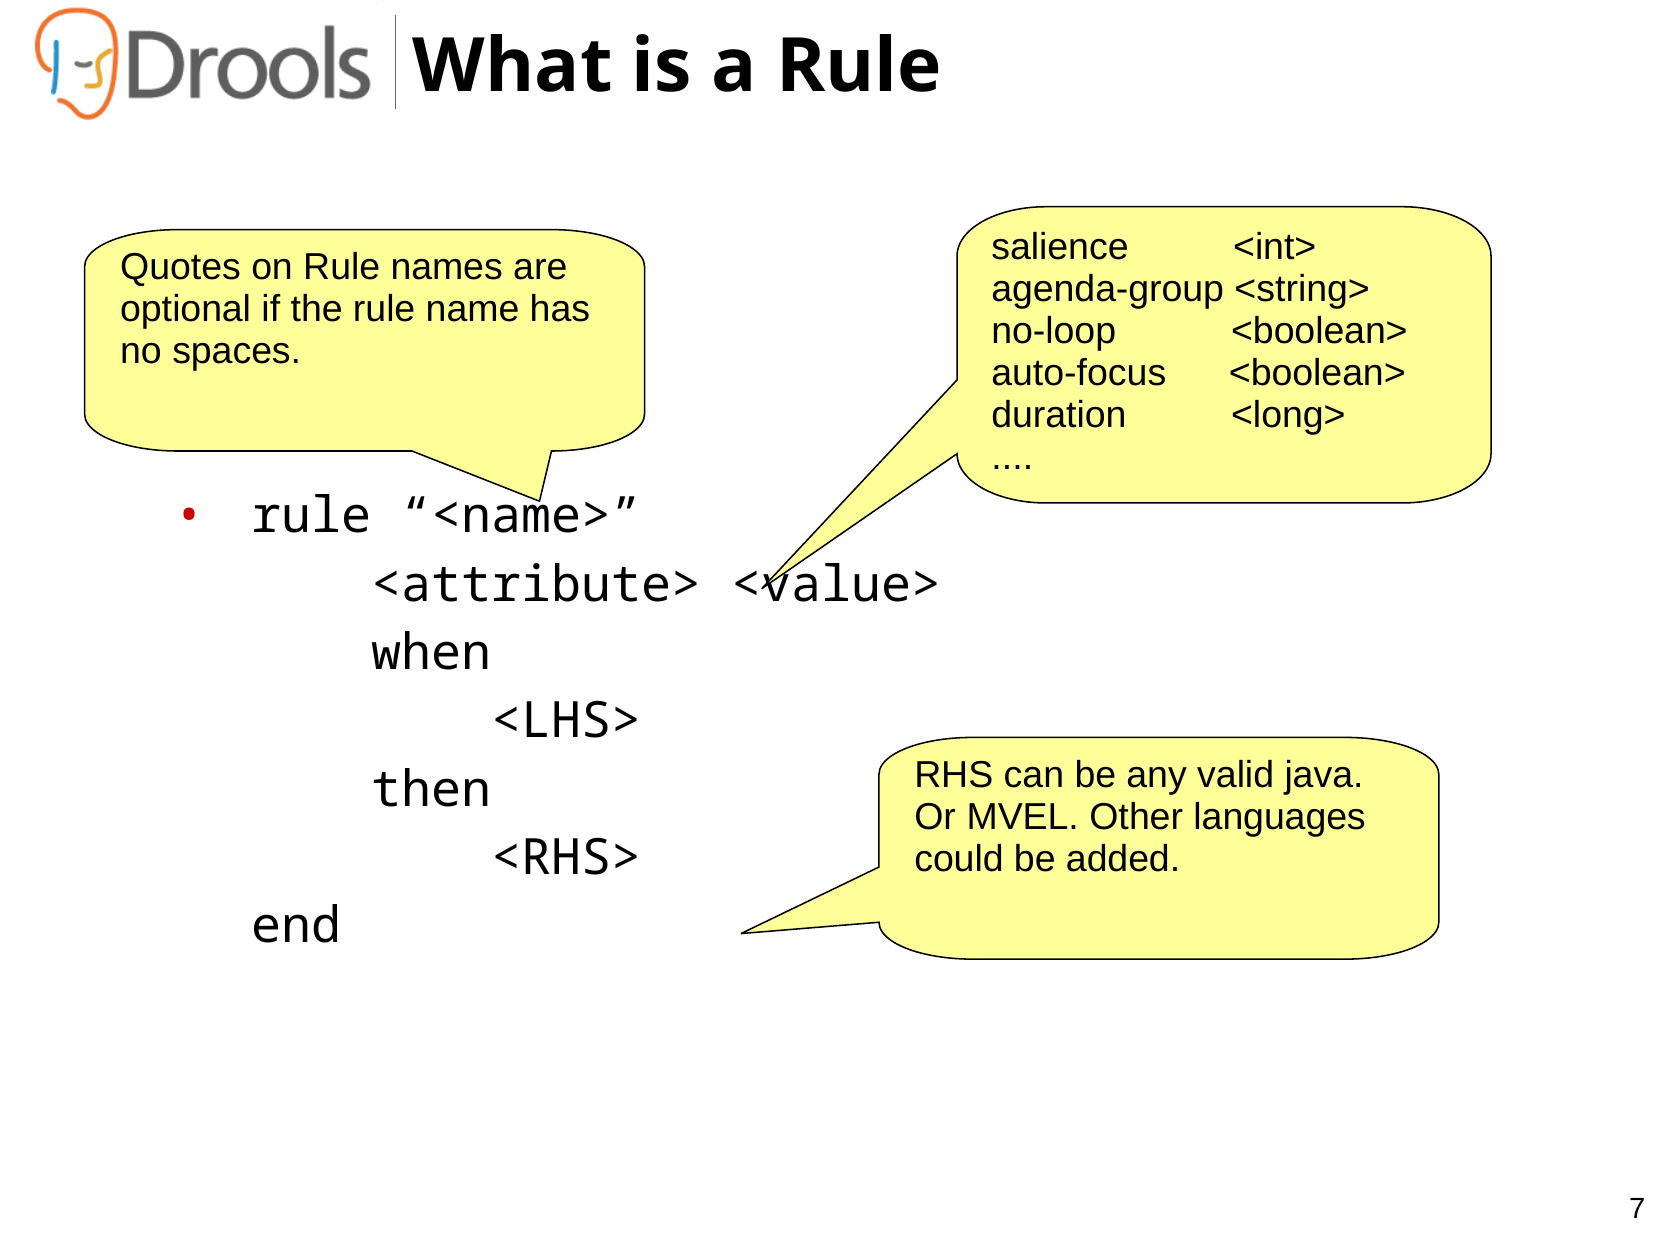

# What is a Rule
salience <int>
agenda-group <string>
no-loop <boolean>
auto-focus <boolean>
duration <long>
....
Quotes on Rule names are optional if the rule name has no spaces.
rule “<name>”
 <attribute> <value>
 when
 <LHS>
 then
 <RHS>
end
RHS can be any valid java. Or MVEL. Other languages could be added.